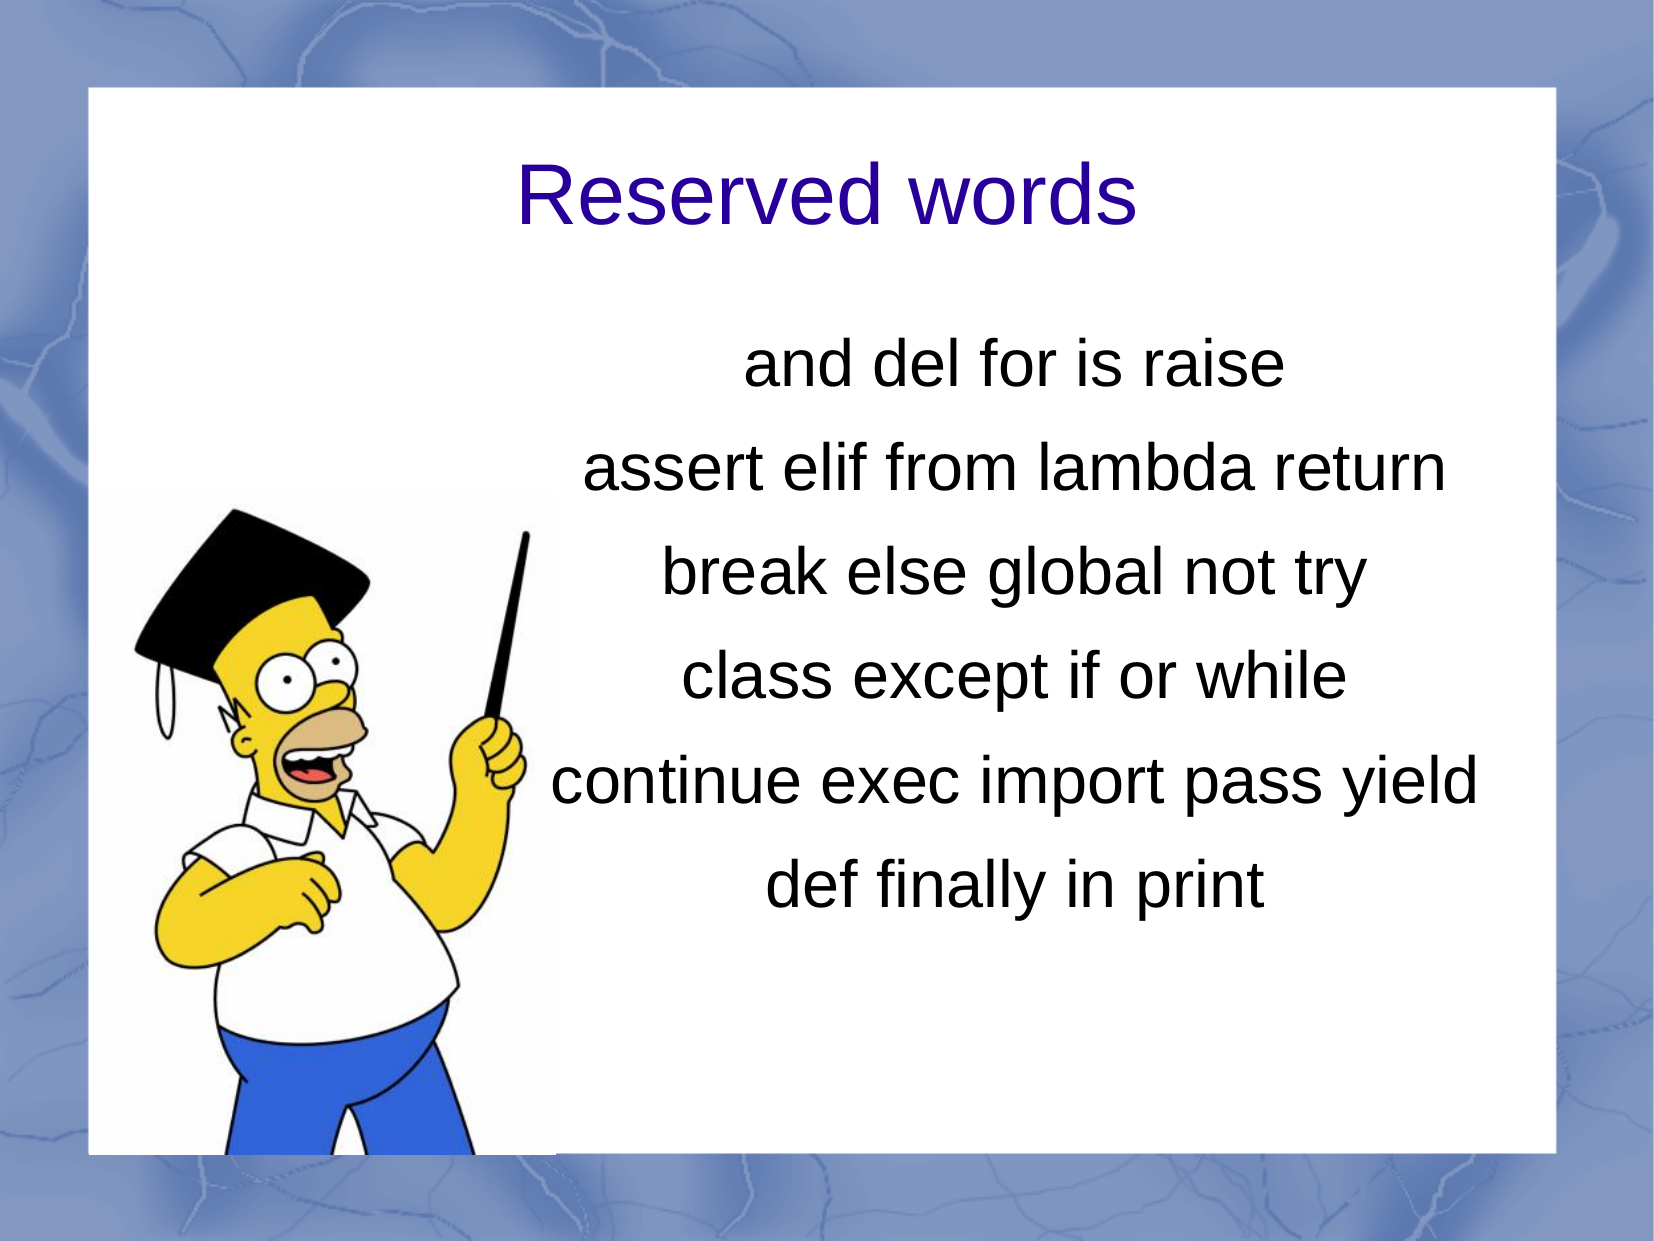

# Reserved words
and del for is raise
assert elif from lambda return
break else global not try
class except if or while
continue exec import pass yield
def finally in print